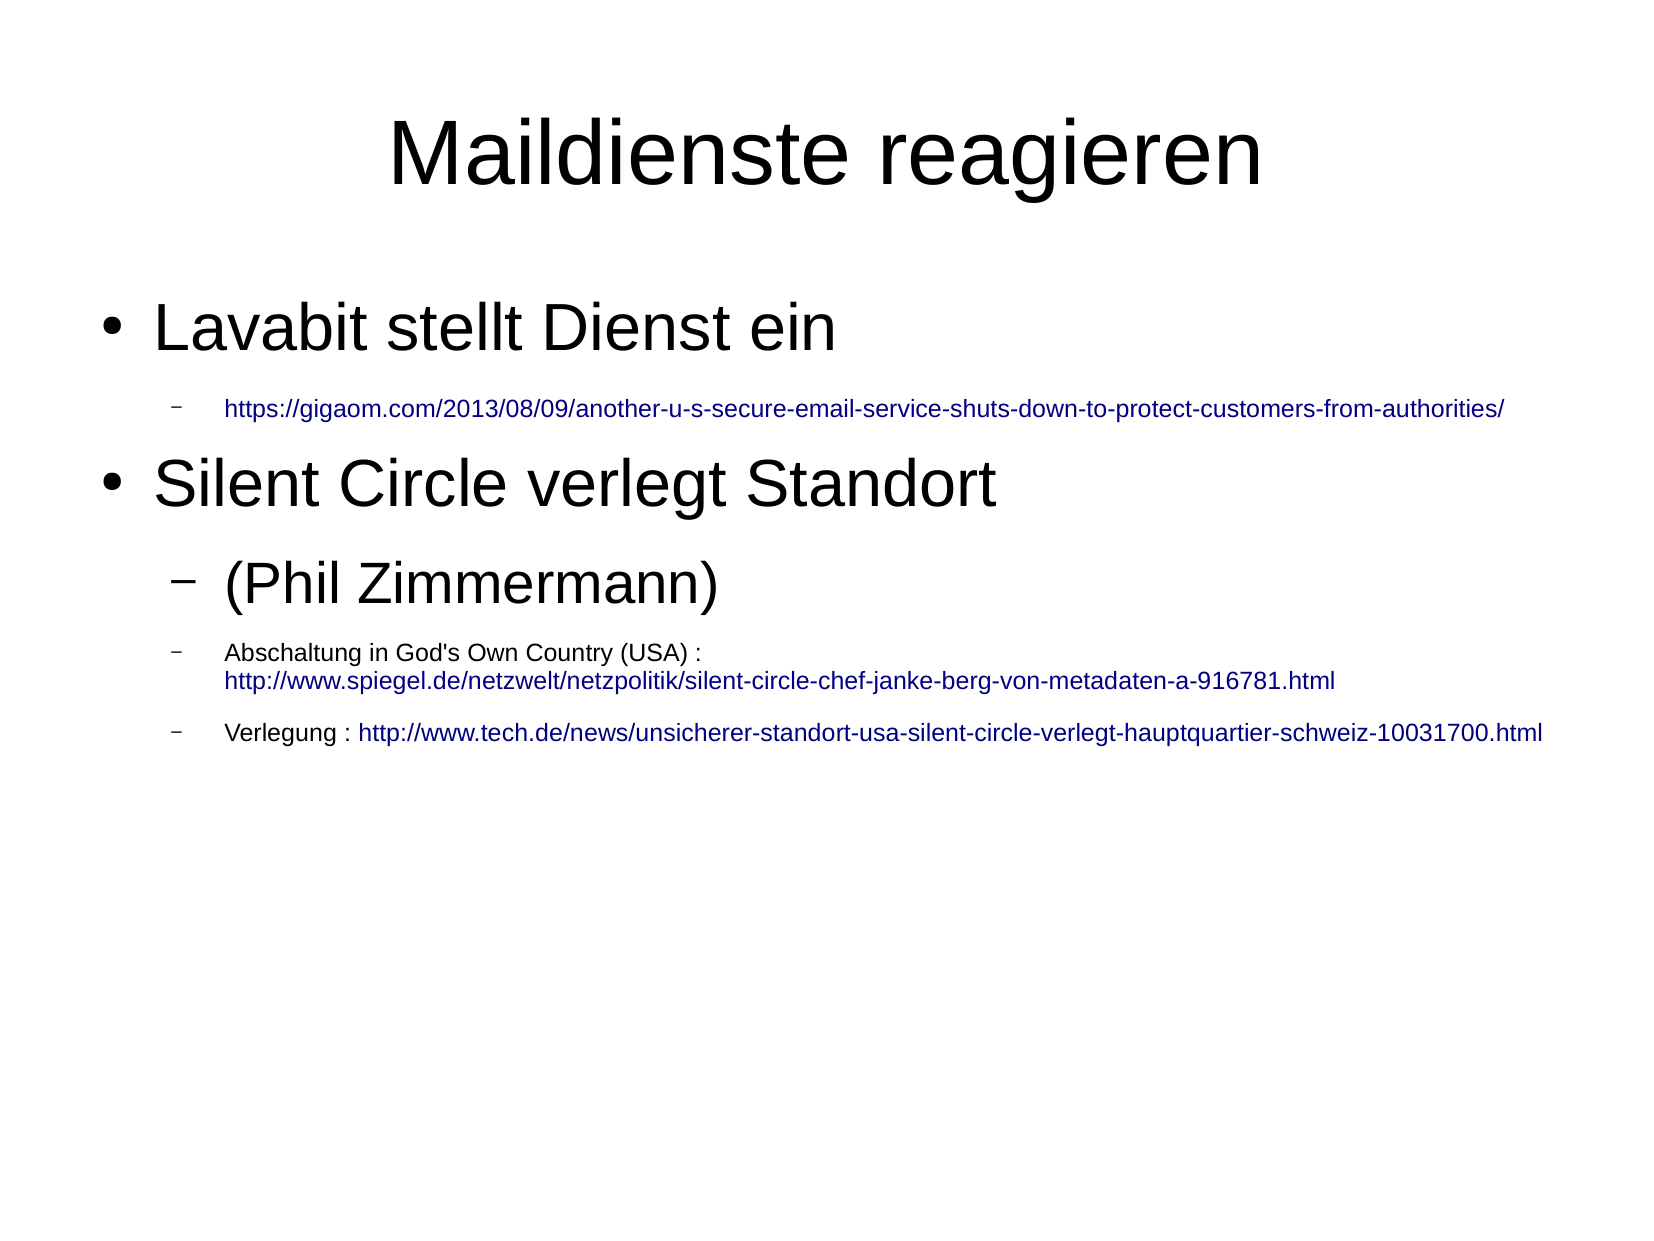

# Maildienste reagieren
Lavabit stellt Dienst ein
https://gigaom.com/2013/08/09/another-u-s-secure-email-service-shuts-down-to-protect-customers-from-authorities/
Silent Circle verlegt Standort
(Phil Zimmermann)
Abschaltung in God's Own Country (USA) : http://www.spiegel.de/netzwelt/netzpolitik/silent-circle-chef-janke-berg-von-metadaten-a-916781.html
Verlegung : http://www.tech.de/news/unsicherer-standort-usa-silent-circle-verlegt-hauptquartier-schweiz-10031700.html